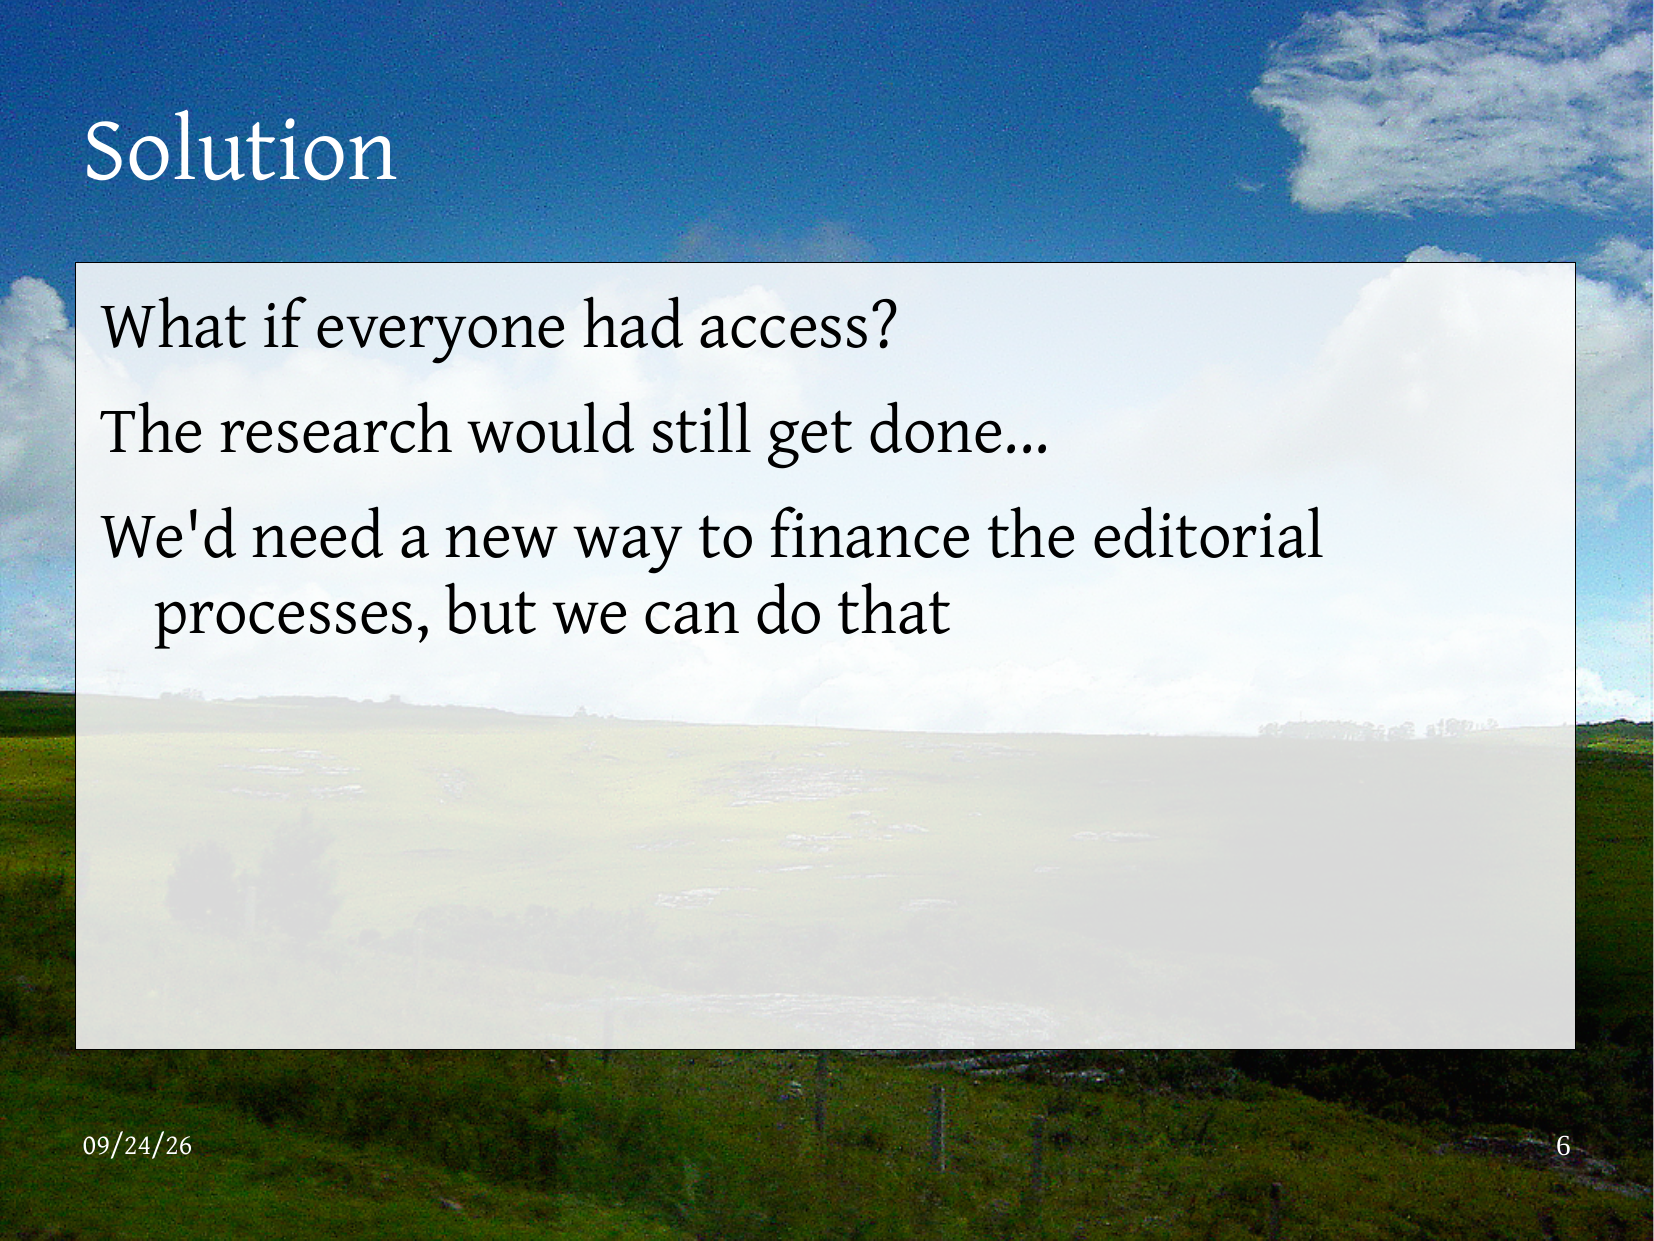

# Solution
What if everyone had access?
The research would still get done...
We'd need a new way to finance the editorial processes, but we can do that
6